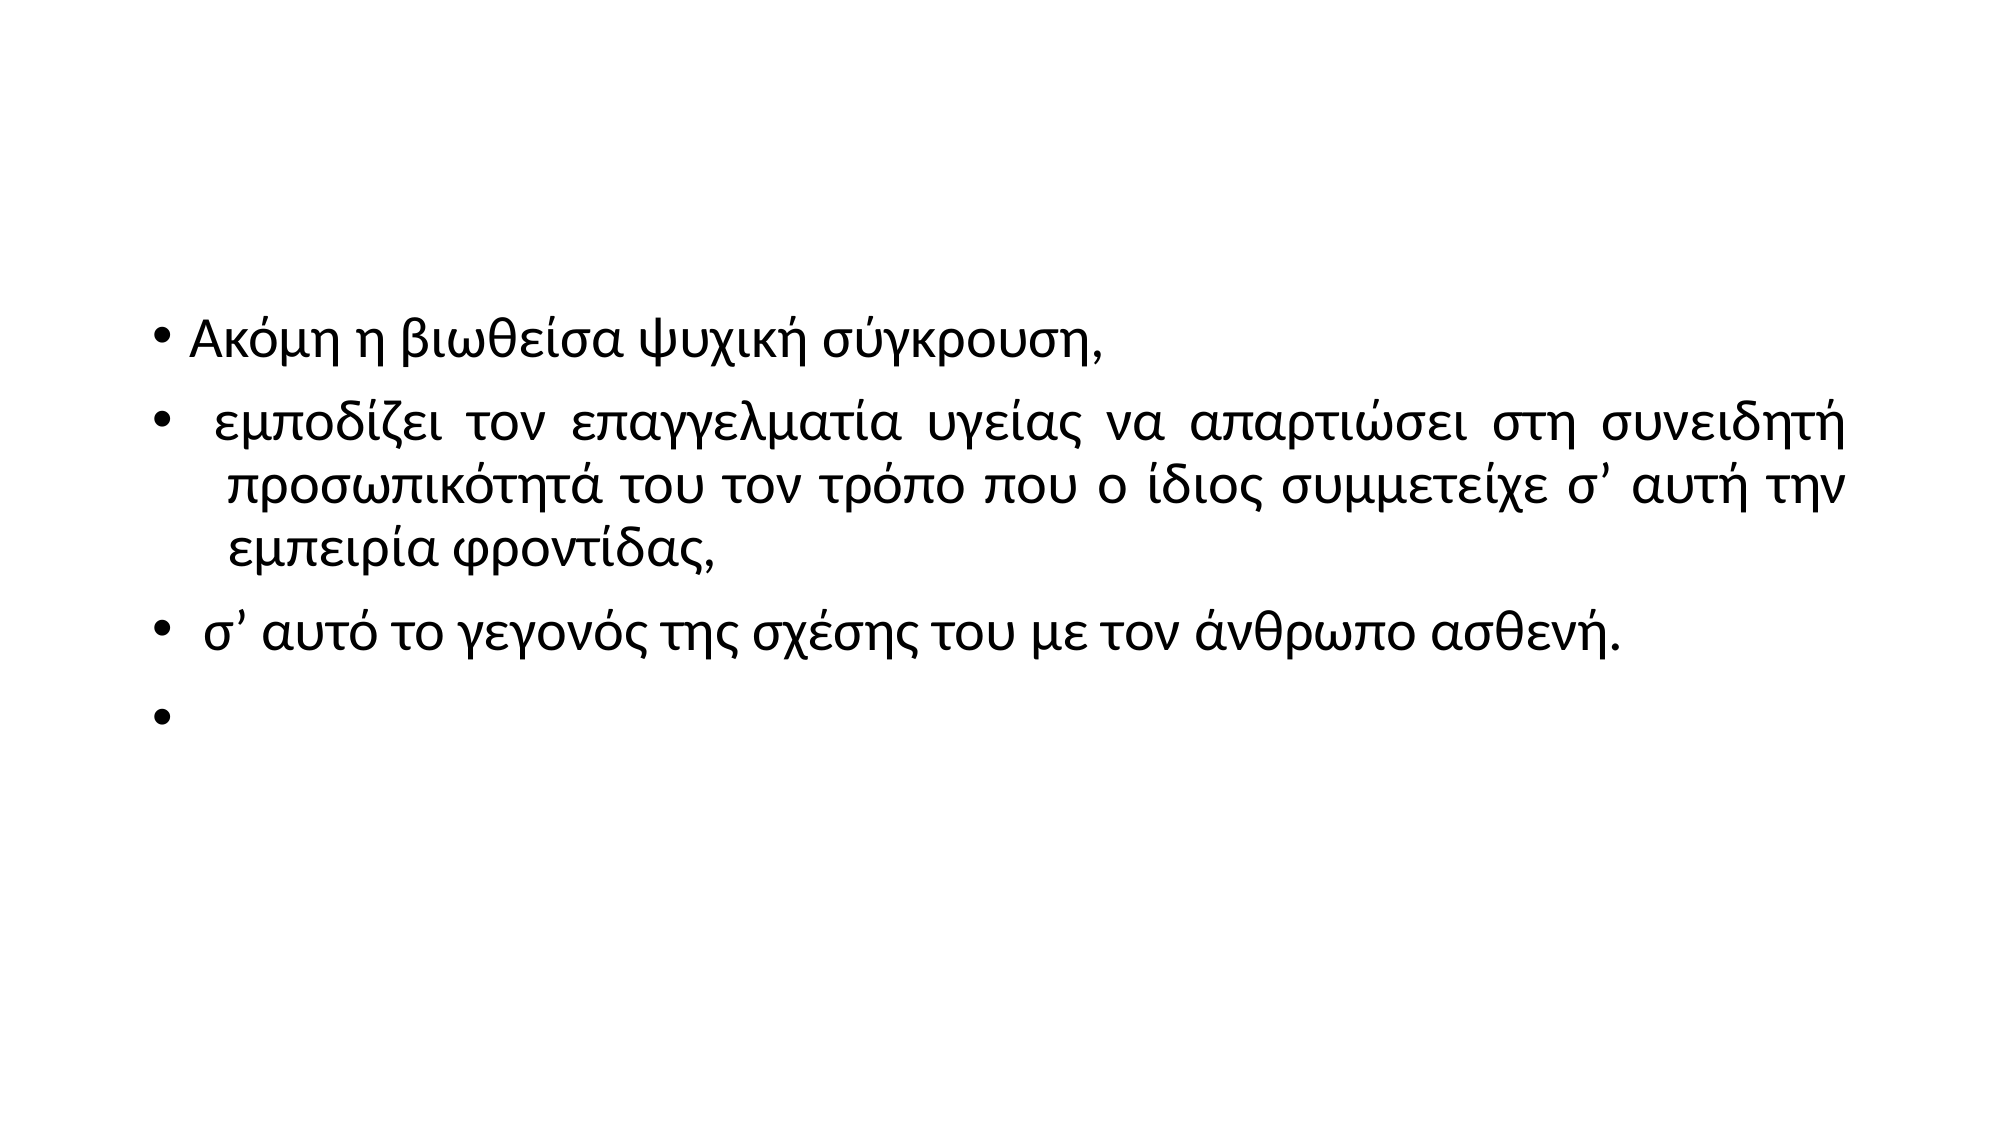

#
Ακόμη η βιωθείσα ψυχική σύγκρουση,
 εμποδίζει τον επαγγελματία υγείας να απαρτιώσει στη συνειδητή προσωπικότητά του τον τρόπο που ο ίδιος συμμετείχε σ’ αυτή την εμπειρία φροντίδας,
 σ’ αυτό το γεγονός της σχέσης του με τον άνθρωπο ασθενή.